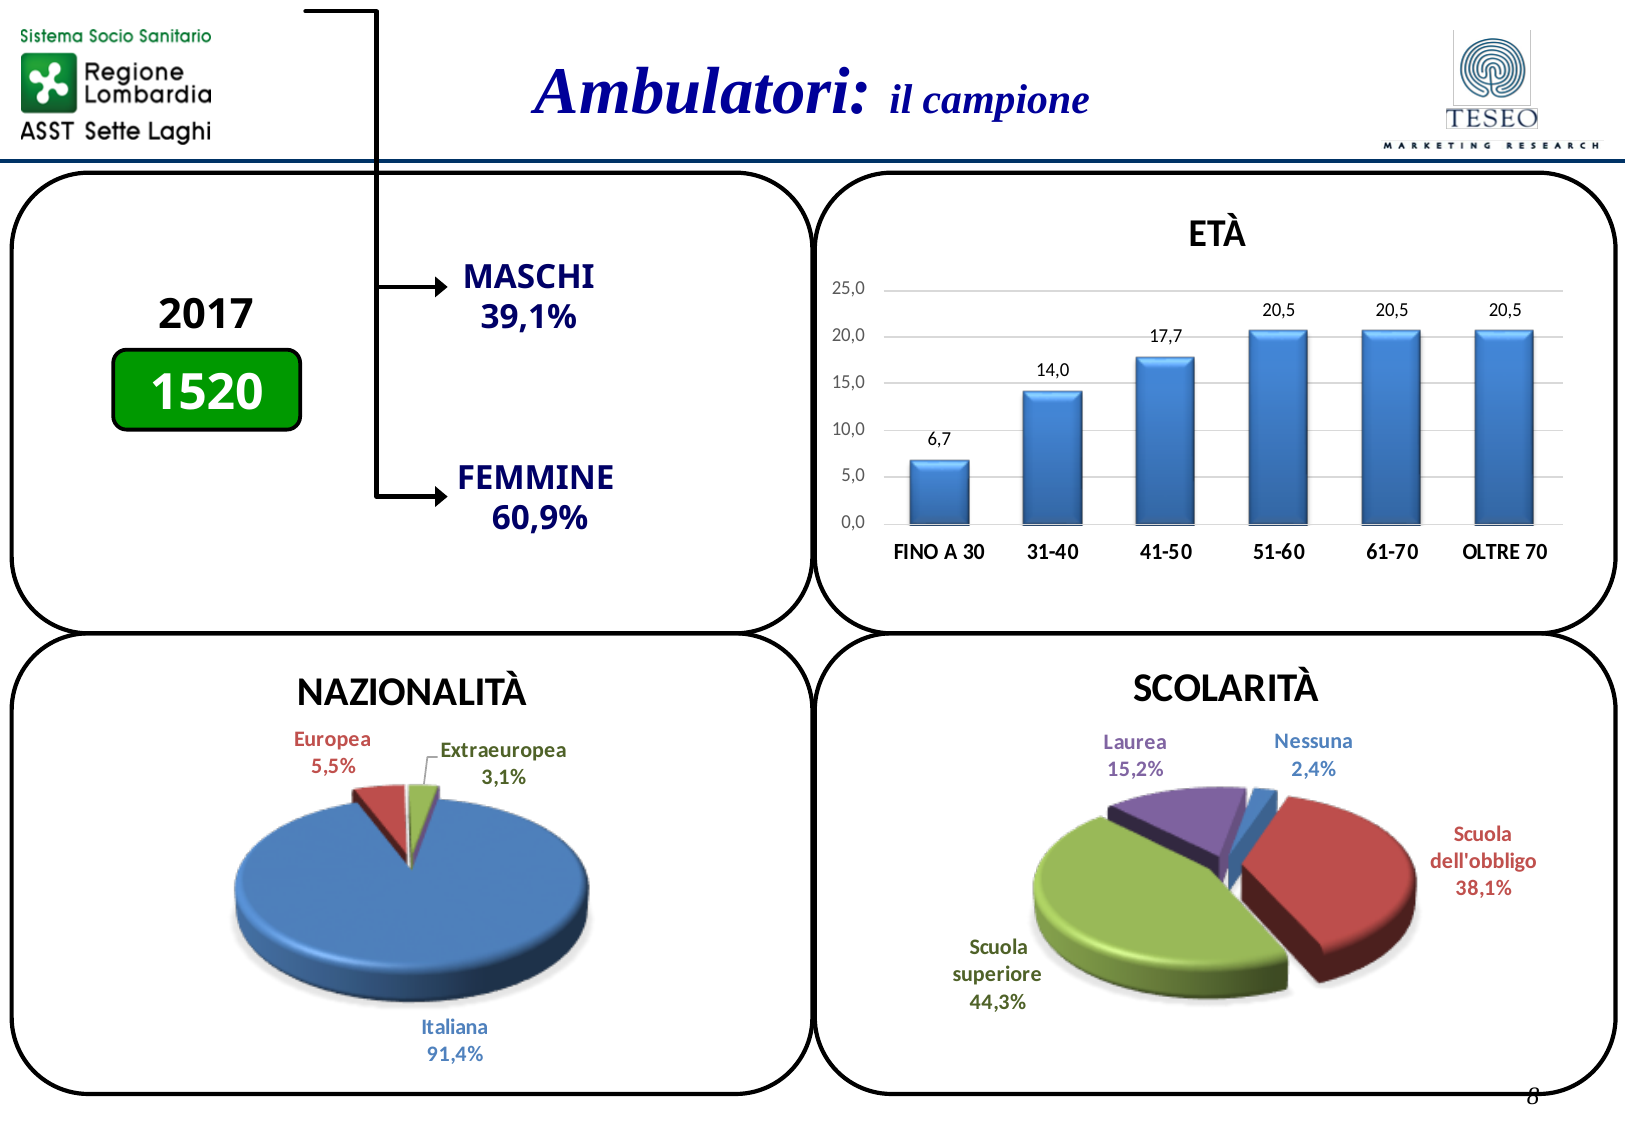

Ambulatori: il campione
MASCHI
39,1%
2017
1520
FEMMINE
60,9%